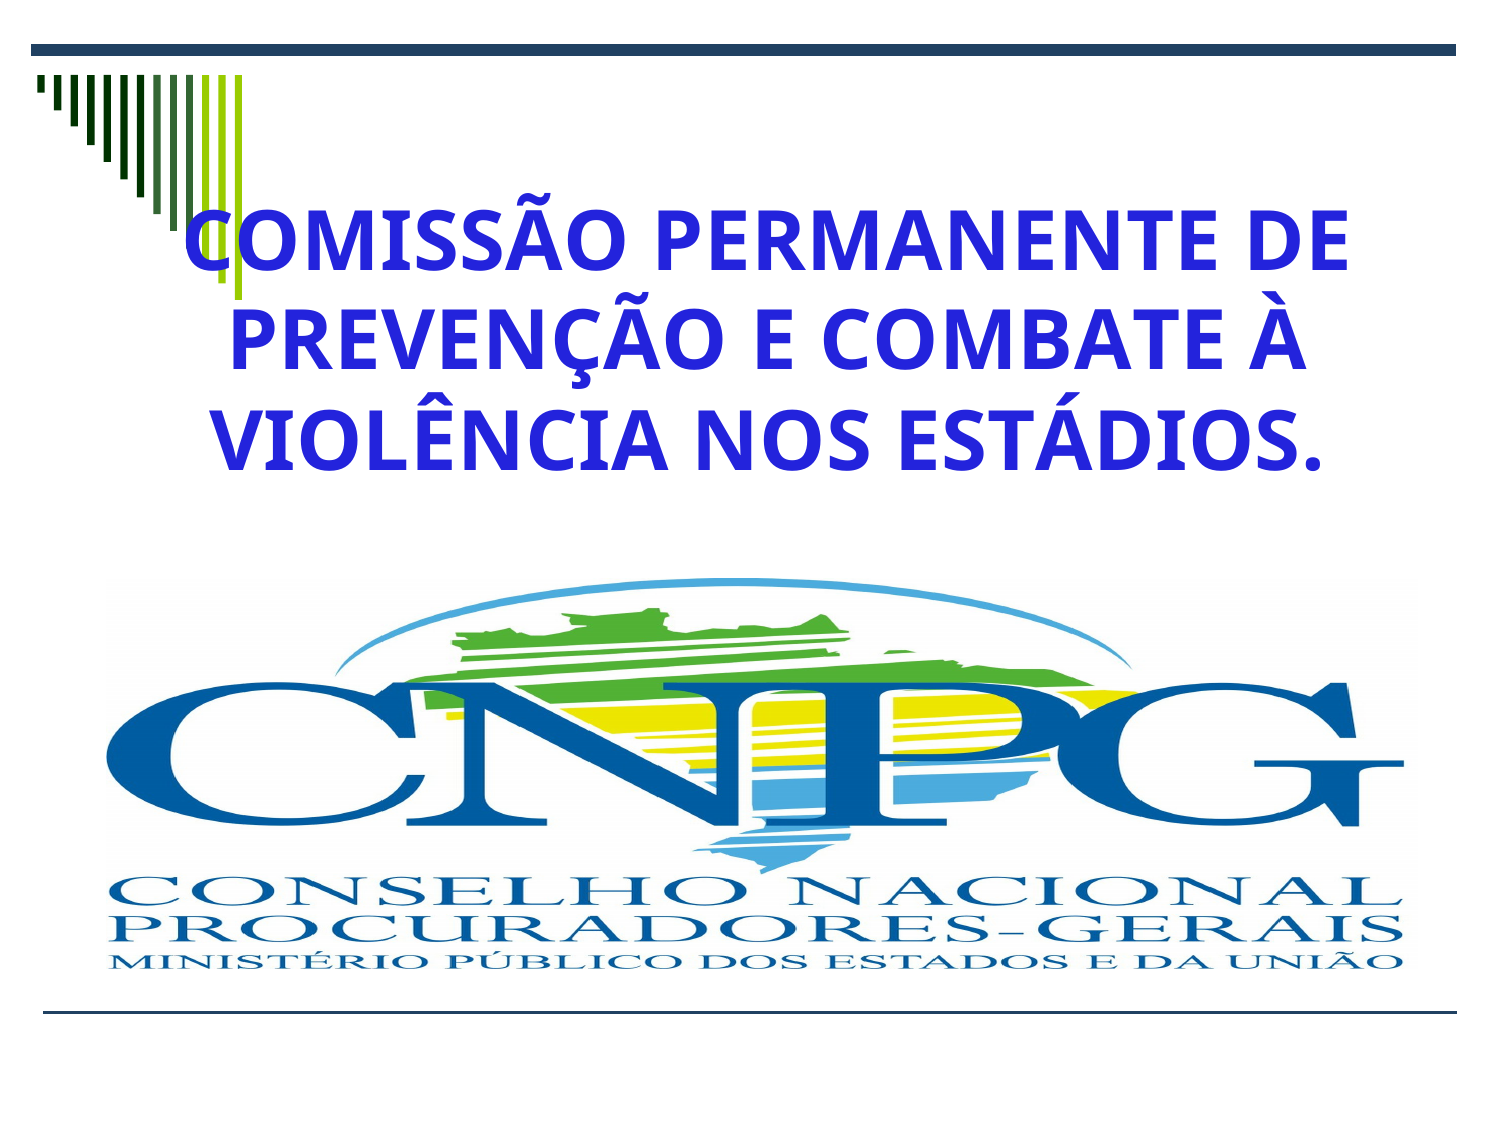

# COMISSÃO PERMANENTE DE PREVENÇÃO E COMBATE À VIOLÊNCIA NOS ESTÁDIOS.